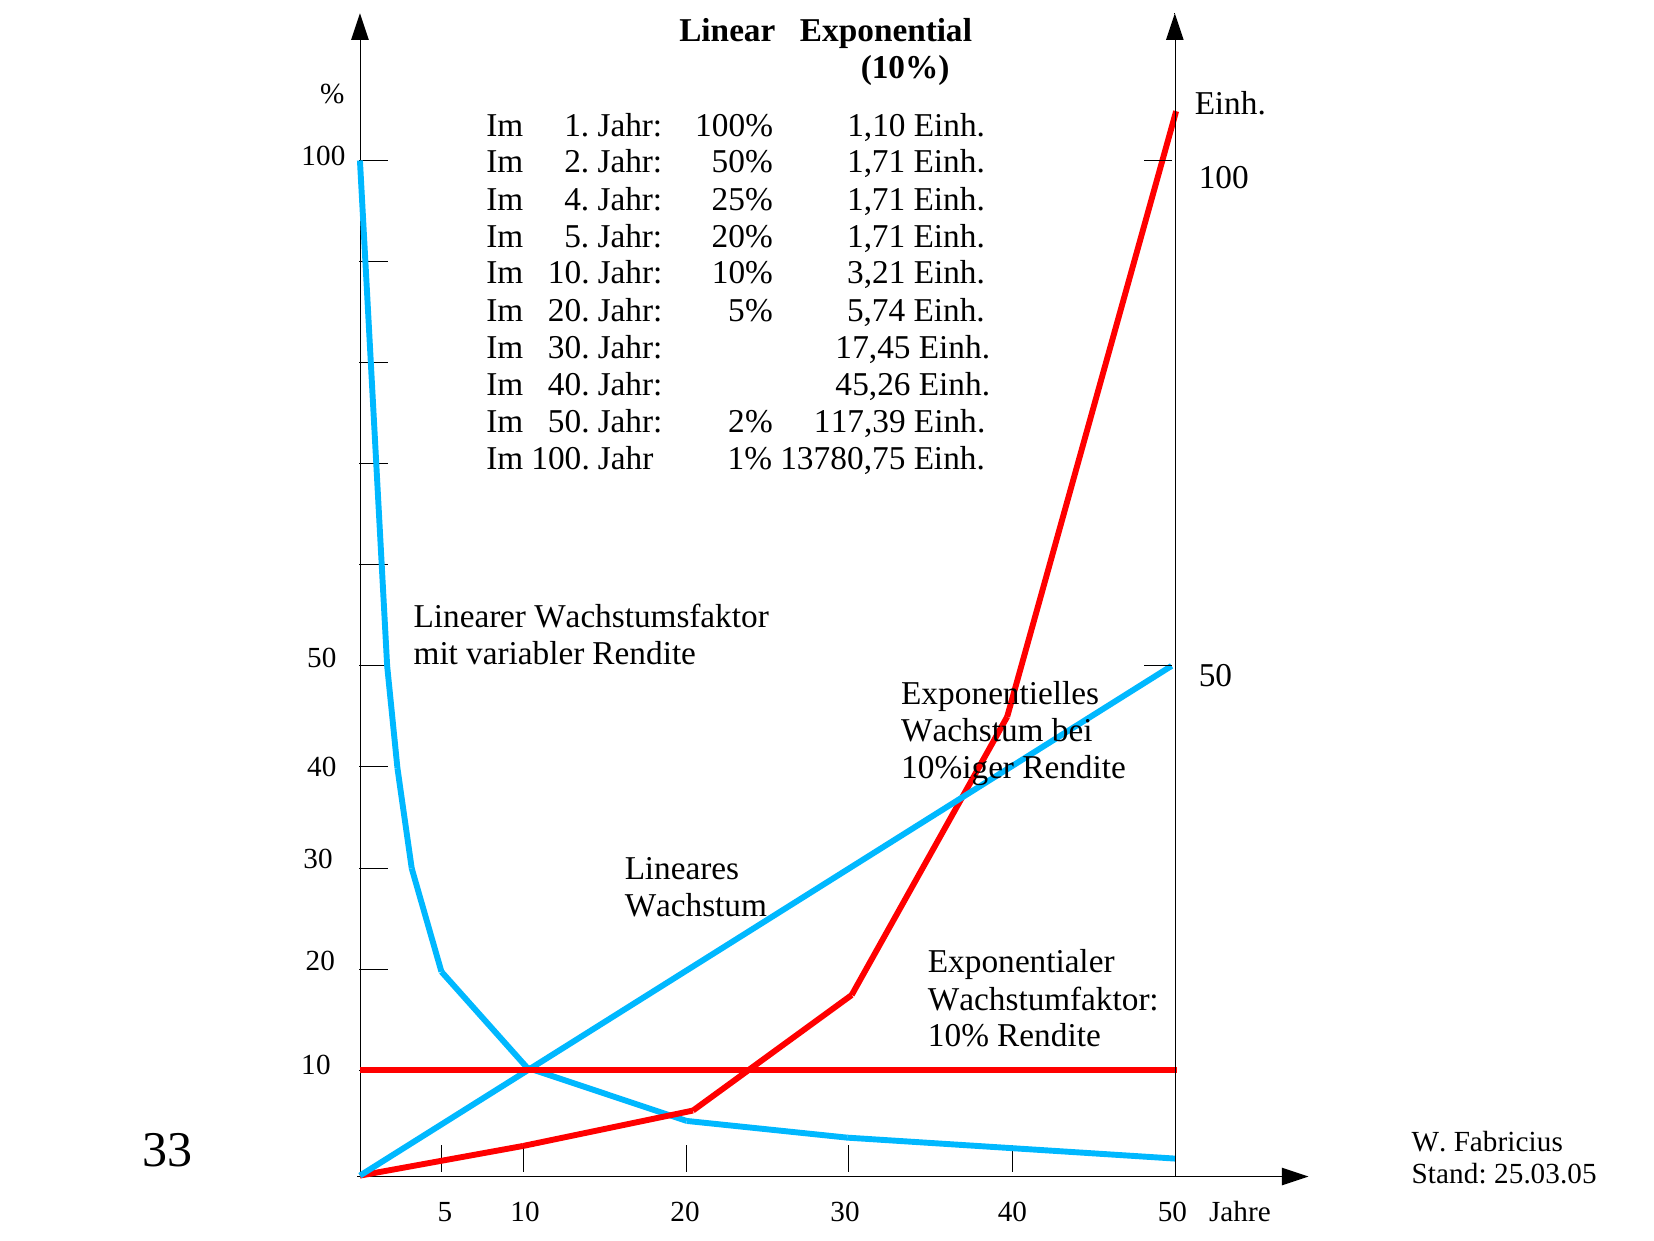

Linear Exponential (10%)
 %
Einh.
Im 1. Jahr: 100% 1,10 Einh.
Im 2. Jahr: 50% 1,71 Einh.
Im 4. Jahr: 25% 1,71 Einh.
Im 5. Jahr: 20% 1,71 Einh.
Im 10. Jahr: 10% 3,21 Einh.
Im 20. Jahr: 5% 5,74 Einh.
Im 30. Jahr: 17,45 Einh.
Im 40. Jahr: 45,26 Einh.
Im 50. Jahr: 2% 117,39 Einh.
Im 100. Jahr 1% 13780,75 Einh.
100
100
Linearer Wachstumsfaktor
mit variabler Rendite
50
50
Exponentielles
Wachstum bei
10%iger Rendite
40
30
Lineares
Wachstum
Exponentialer
Wachstumfaktor:
10% Rendite
20
10
W. Fabricius
Stand: 25.03.05
 5 10 20 30 40 50 Jahre